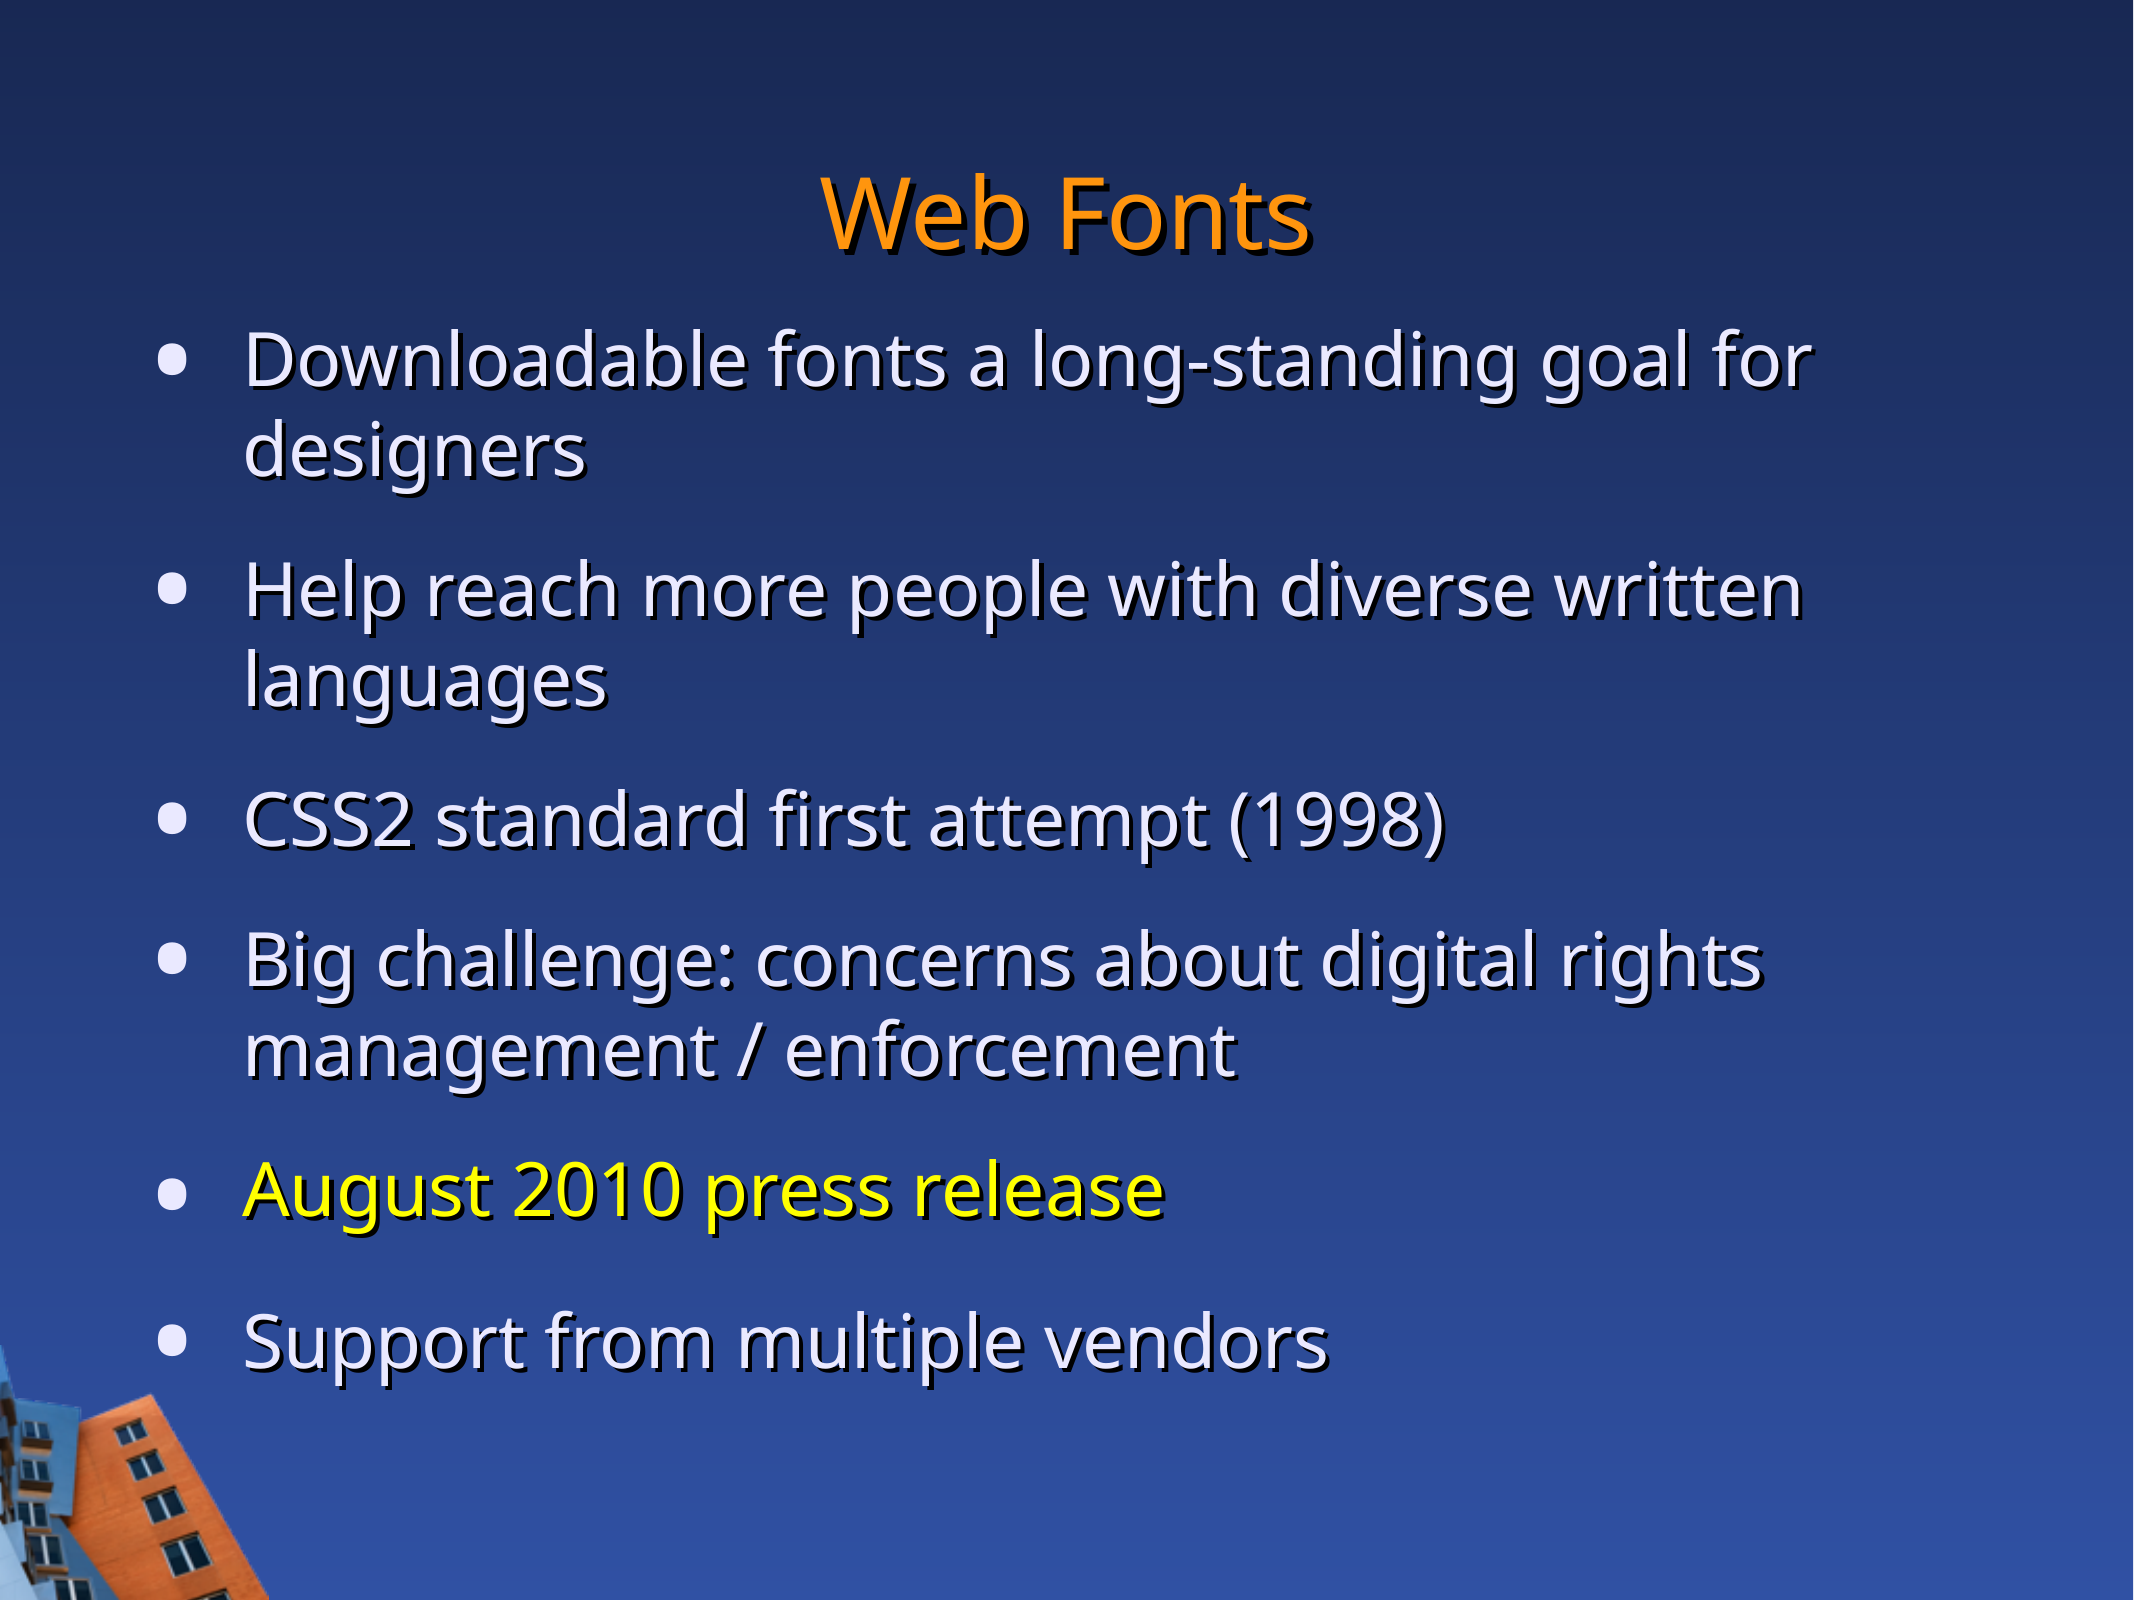

# Web Fonts
Downloadable fonts a long-standing goal for designers
Help reach more people with diverse written languages
CSS2 standard first attempt (1998)
Big challenge: concerns about digital rights management / enforcement
August 2010 press release
Support from multiple vendors